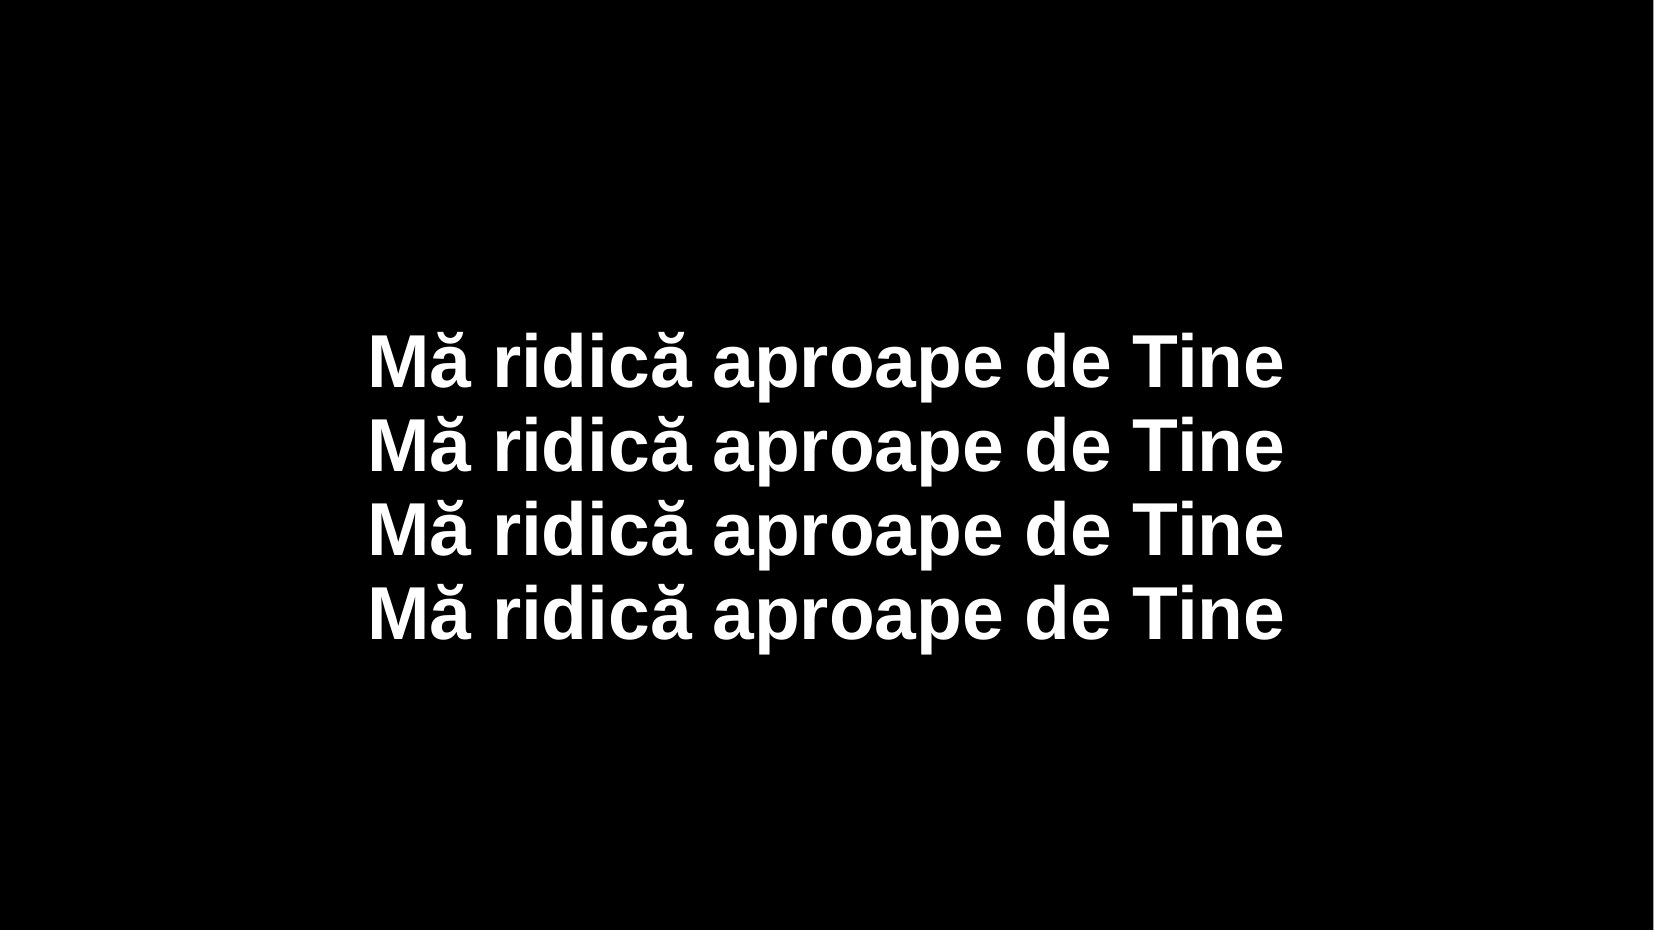

# Mă ridică aproape de Tine
Mă ridică aproape de Tine
Mă ridică aproape de Tine
Mă ridică aproape de Tine